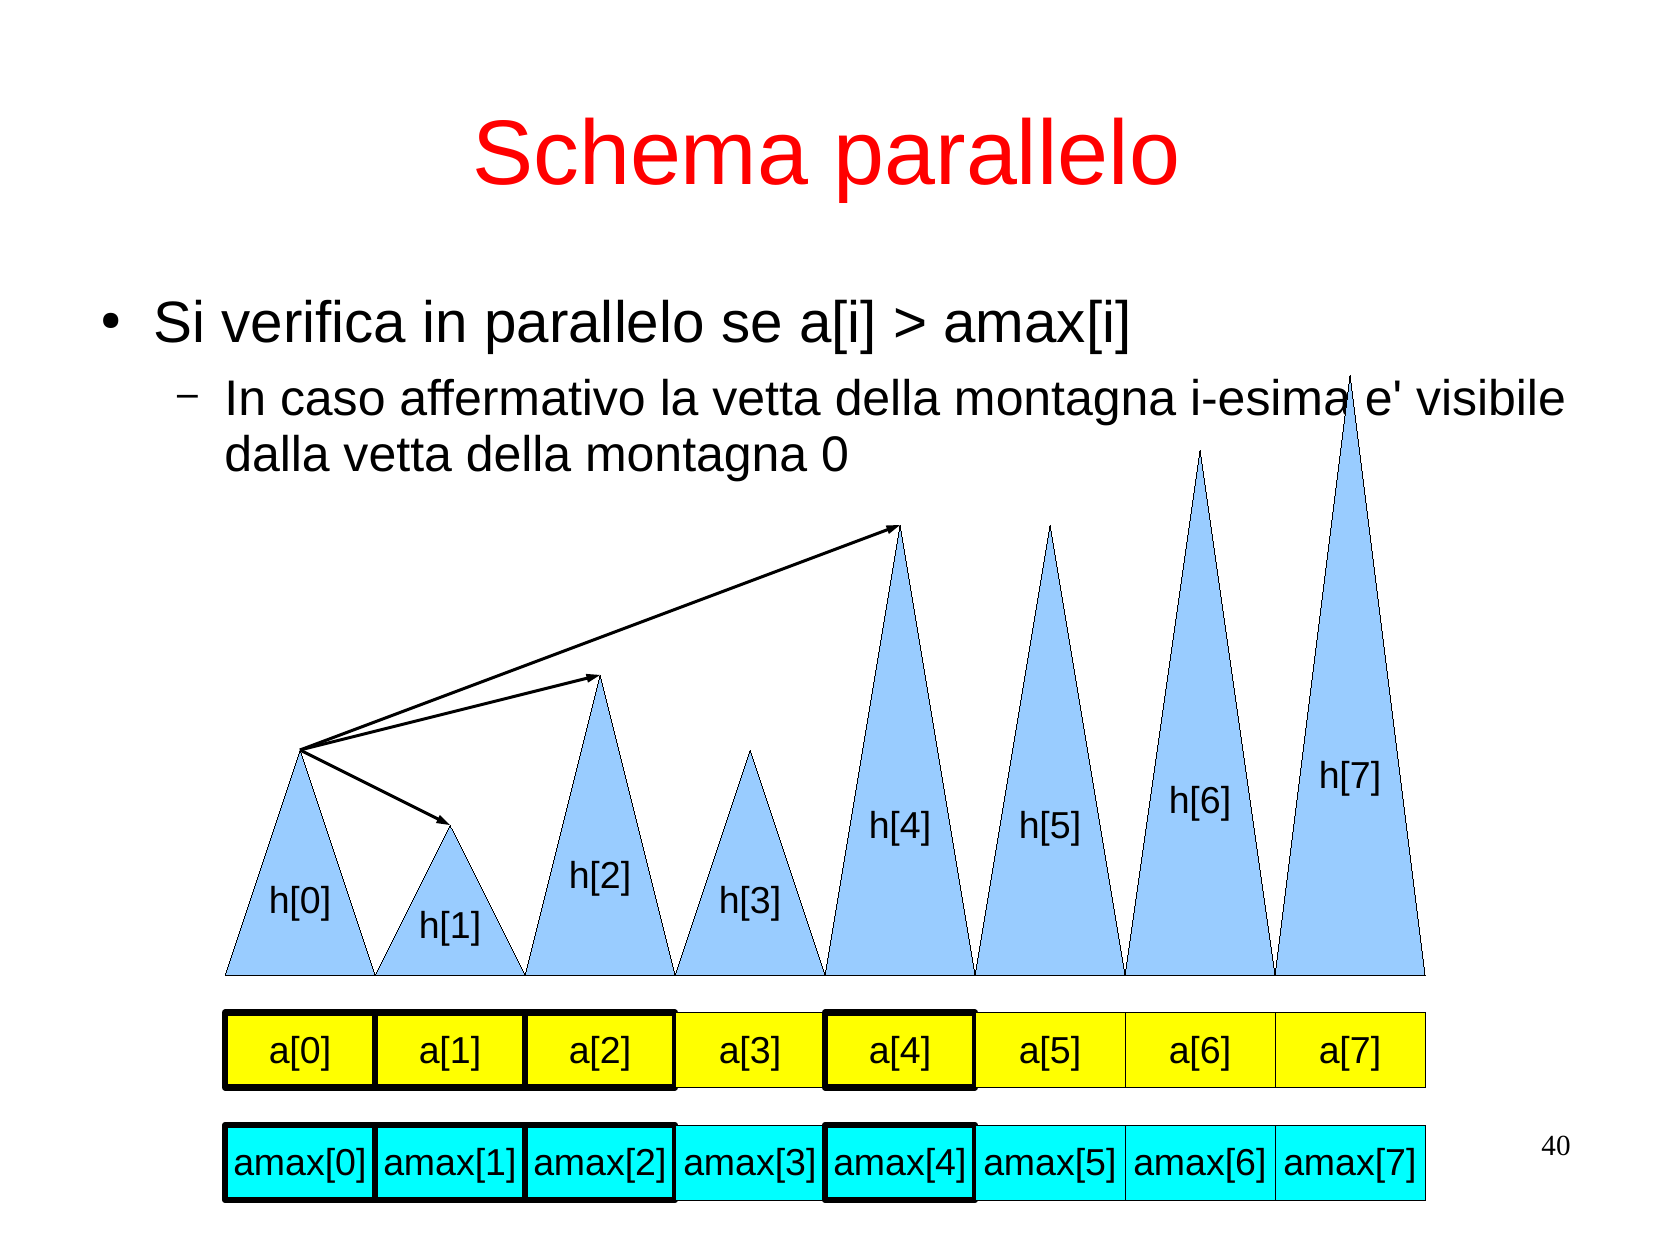

# Schema parallelo
Si verifica in parallelo se a[i] > amax[i]
In caso affermativo la vetta della montagna i-esima e' visibile dalla vetta della montagna 0
h[7]
h[6]
h[4]
h[5]
h[2]
h[0]
h[3]
h[1]
a[0]
a[1]
a[2]
a[3]
a[4]
a[5]
a[6]
a[7]
amax[0]
amax[1]
amax[2]
amax[3]
amax[4]
amax[5]
amax[6]
amax[7]
Algoritmi Avanzati--modulo 2
40